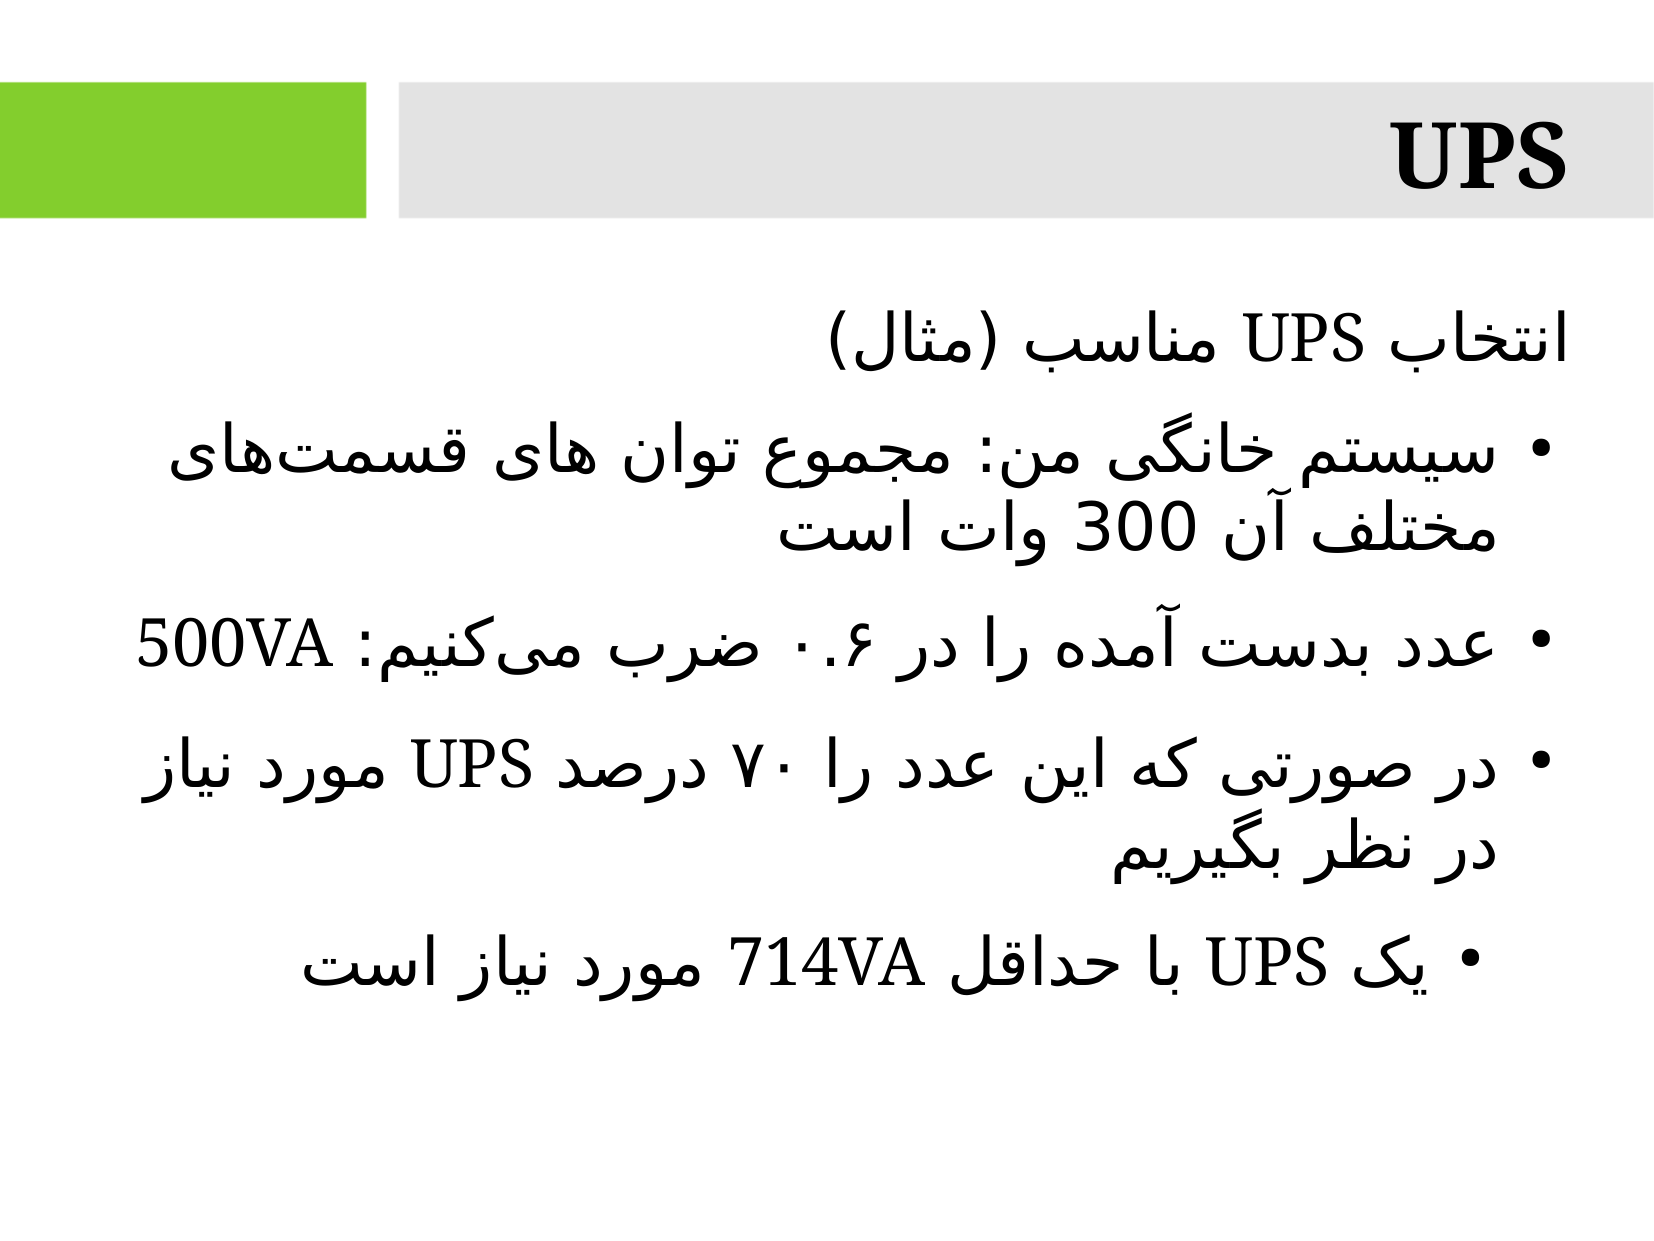

# UPS
انتخاب UPS مناسب (مثال)
سیستم خانگی من: مجموع توان های قسمت‌های مختلف آن 300 وات است
عدد بدست آمده را در ۰.۶ ضرب می‌کنیم: 500VA
در صورتی که این عدد را ۷۰ درصد UPS مورد نیاز در نظر بگیریم
یک UPS با حداقل 714VA مورد نیاز است